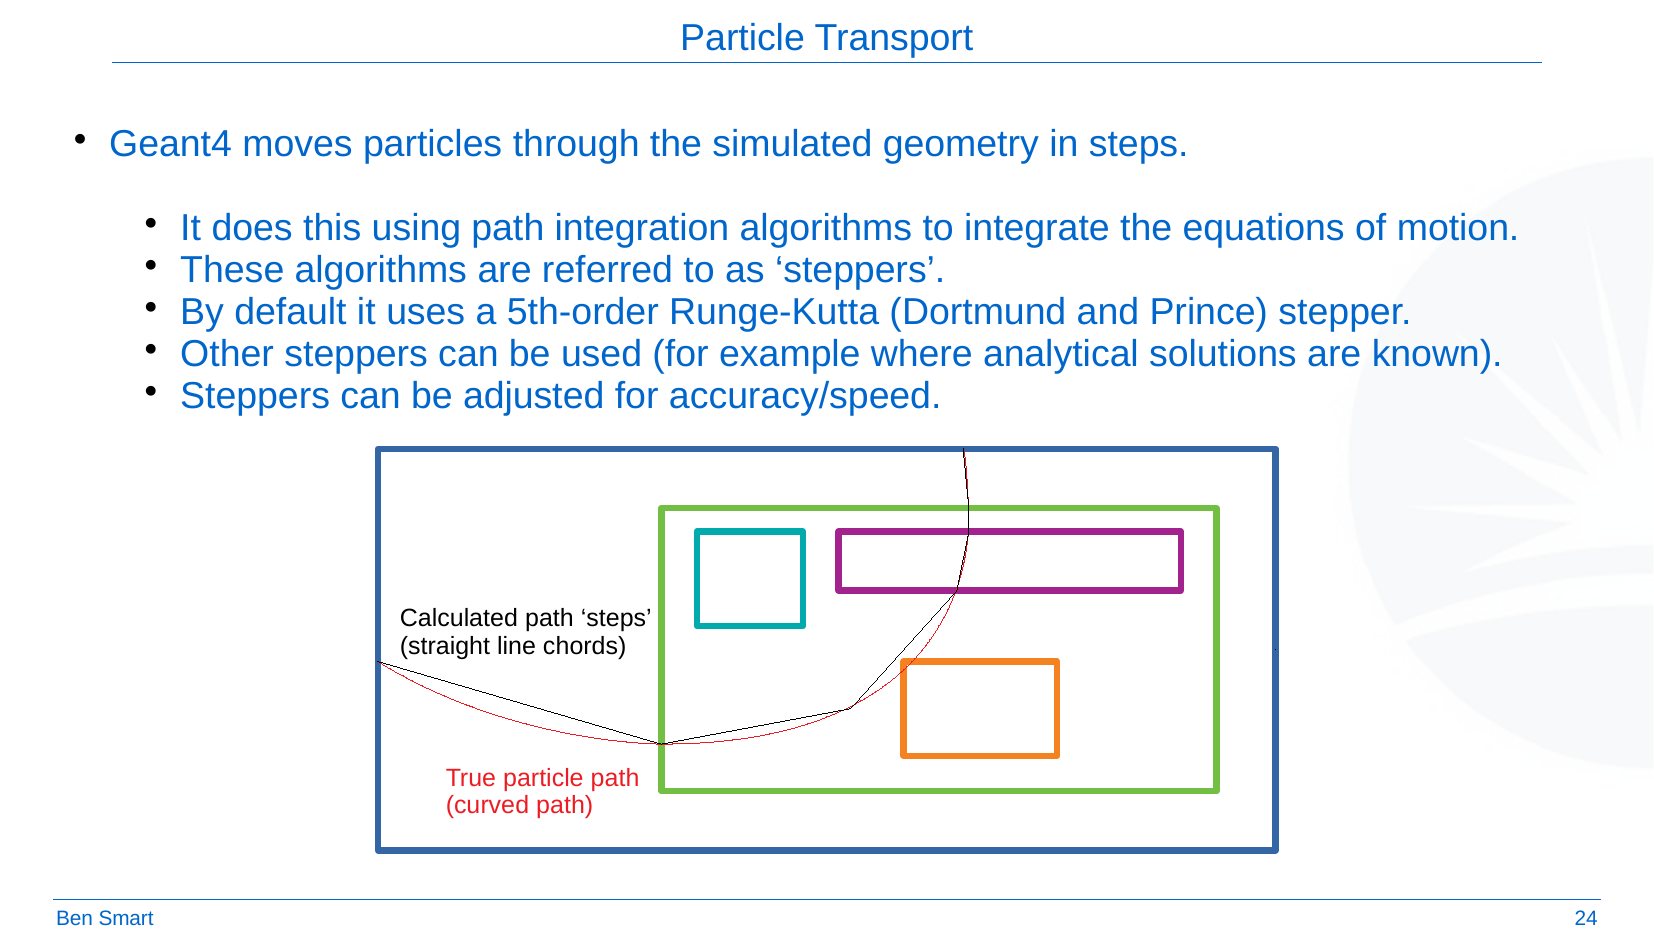

Particle Transport
Geant4 moves particles through the simulated geometry in steps.
It does this using path integration algorithms to integrate the equations of motion.
These algorithms are referred to as ‘steppers’.
By default it uses a 5th-order Runge-Kutta (Dortmund and Prince) stepper.
Other steppers can be used (for example where analytical solutions are known).
Steppers can be adjusted for accuracy/speed.
Calculated path ‘steps’
(straight line chords)
True particle path
(curved path)
Ben Smart